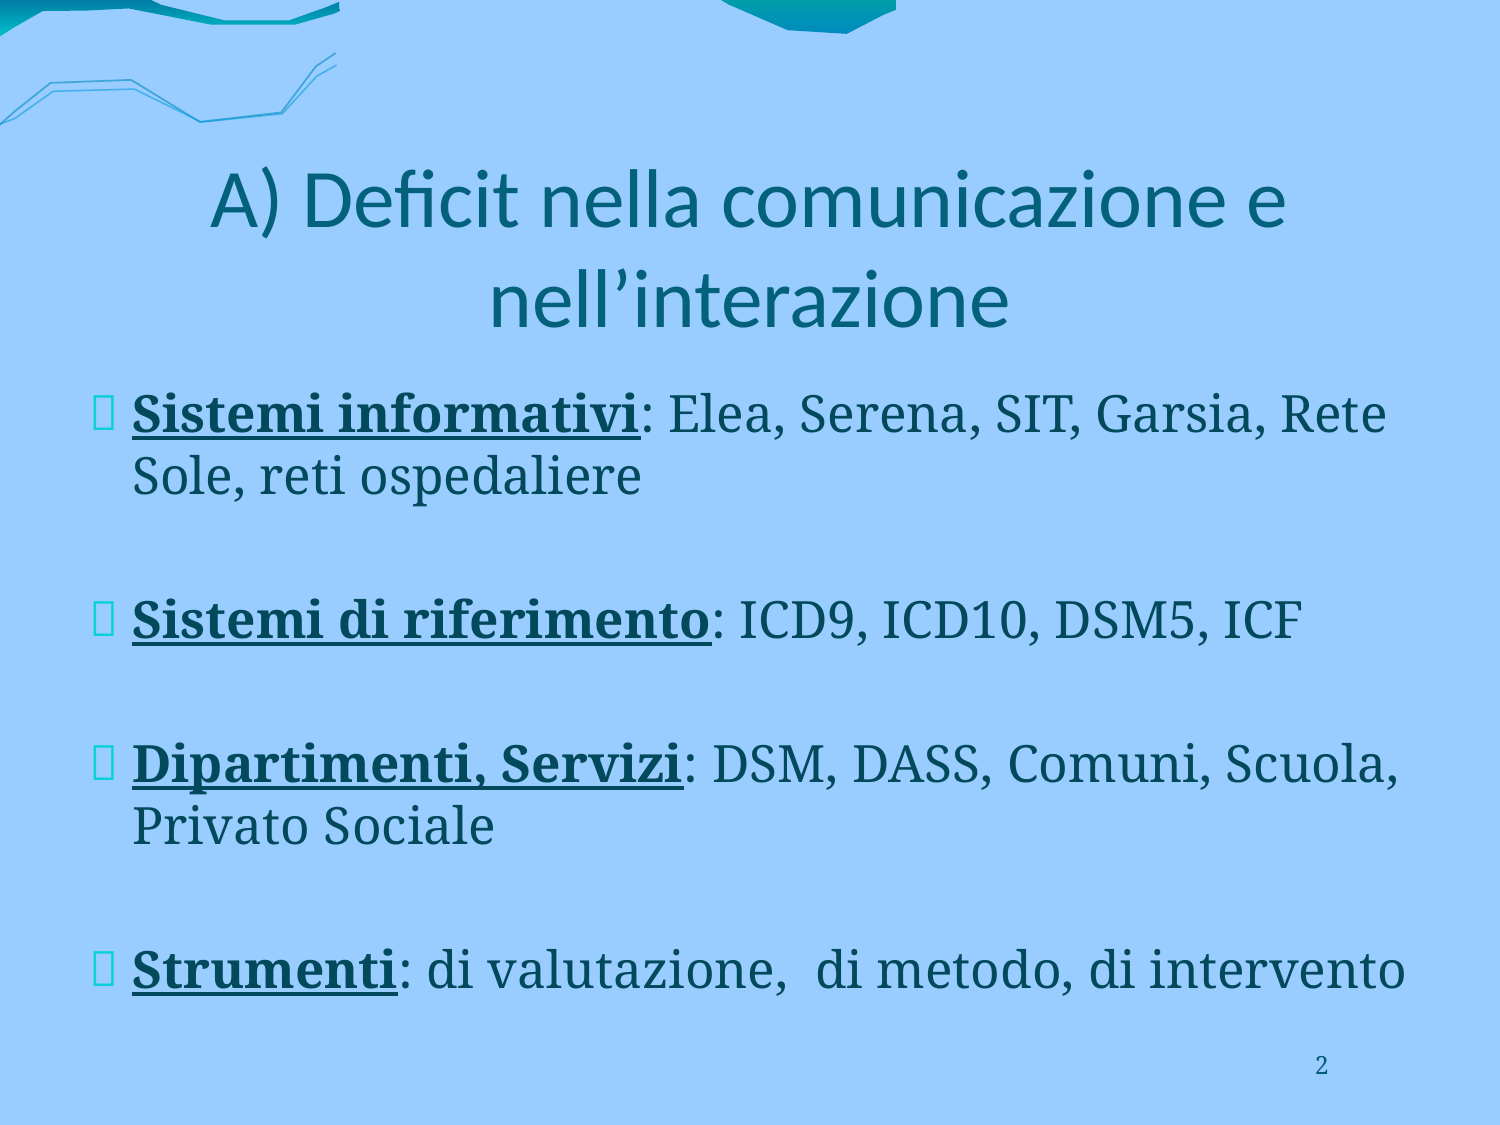

# A) Deficit nella comunicazione e nell’interazione
Sistemi informativi: Elea, Serena, SIT, Garsia, Rete Sole, reti ospedaliere
Sistemi di riferimento: ICD9, ICD10, DSM5, ICF
Dipartimenti, Servizi: DSM, DASS, Comuni, Scuola, Privato Sociale
Strumenti: di valutazione, di metodo, di intervento